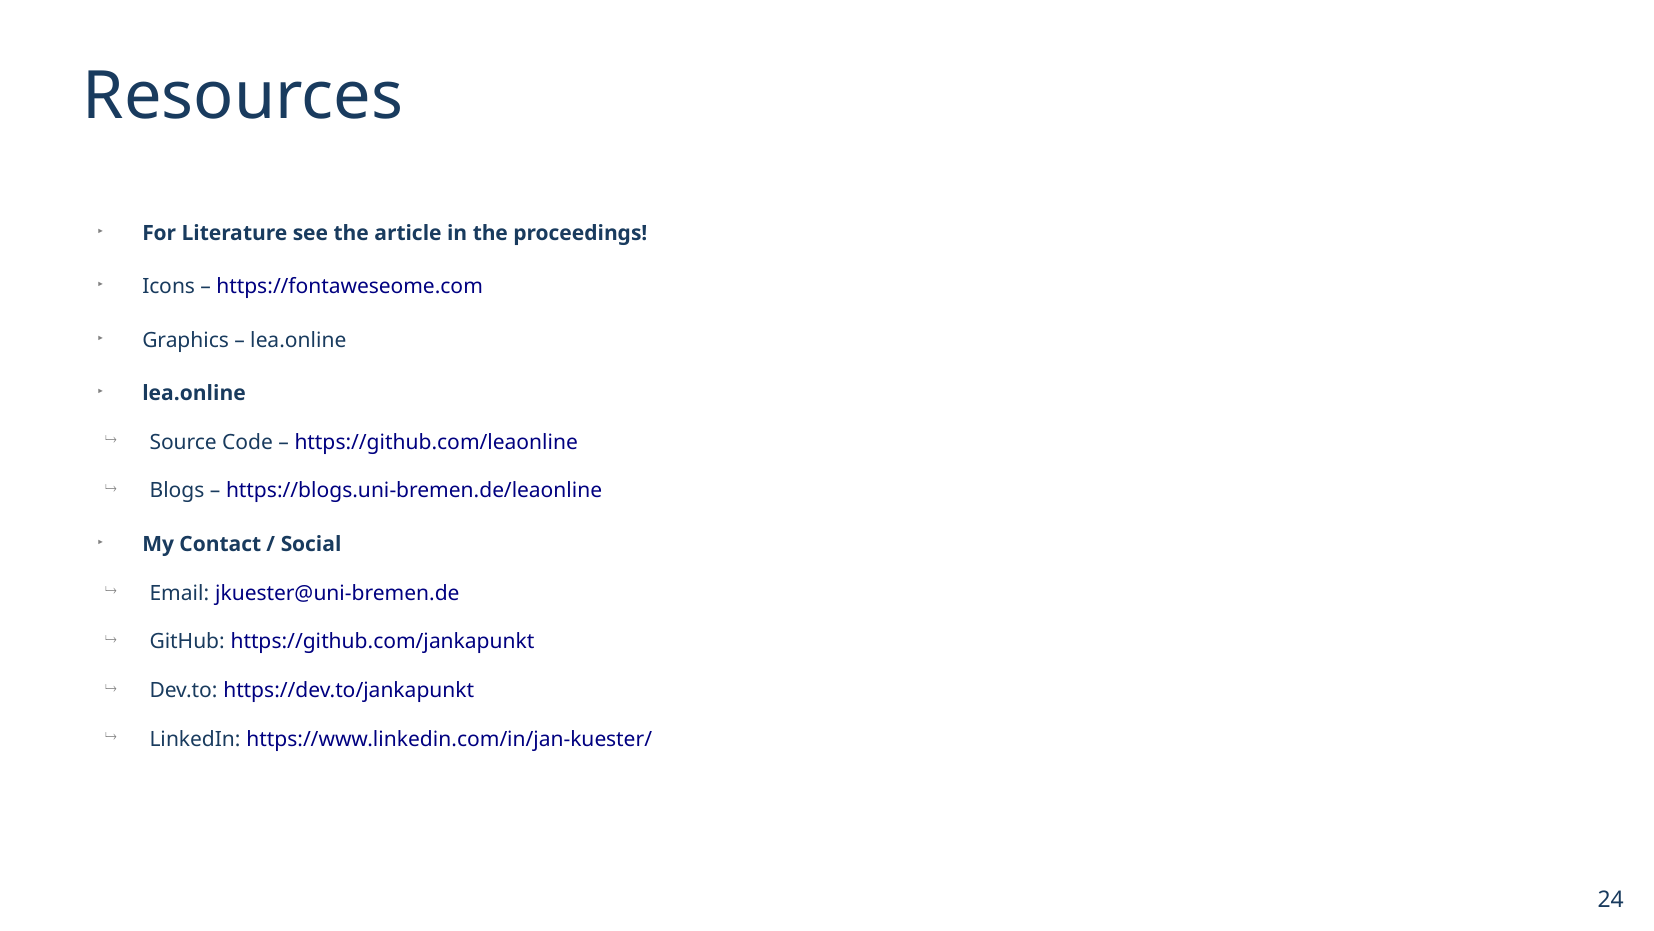

# Resources
For Literature see the article in the proceedings!
Icons – https://fontaweseome.com
Graphics – lea.online
lea.online
Source Code – https://github.com/leaonline
Blogs – https://blogs.uni-bremen.de/leaonline
My Contact / Social
Email: jkuester@uni-bremen.de
GitHub: https://github.com/jankapunkt
Dev.to: https://dev.to/jankapunkt
LinkedIn: https://www.linkedin.com/in/jan-kuester/
24